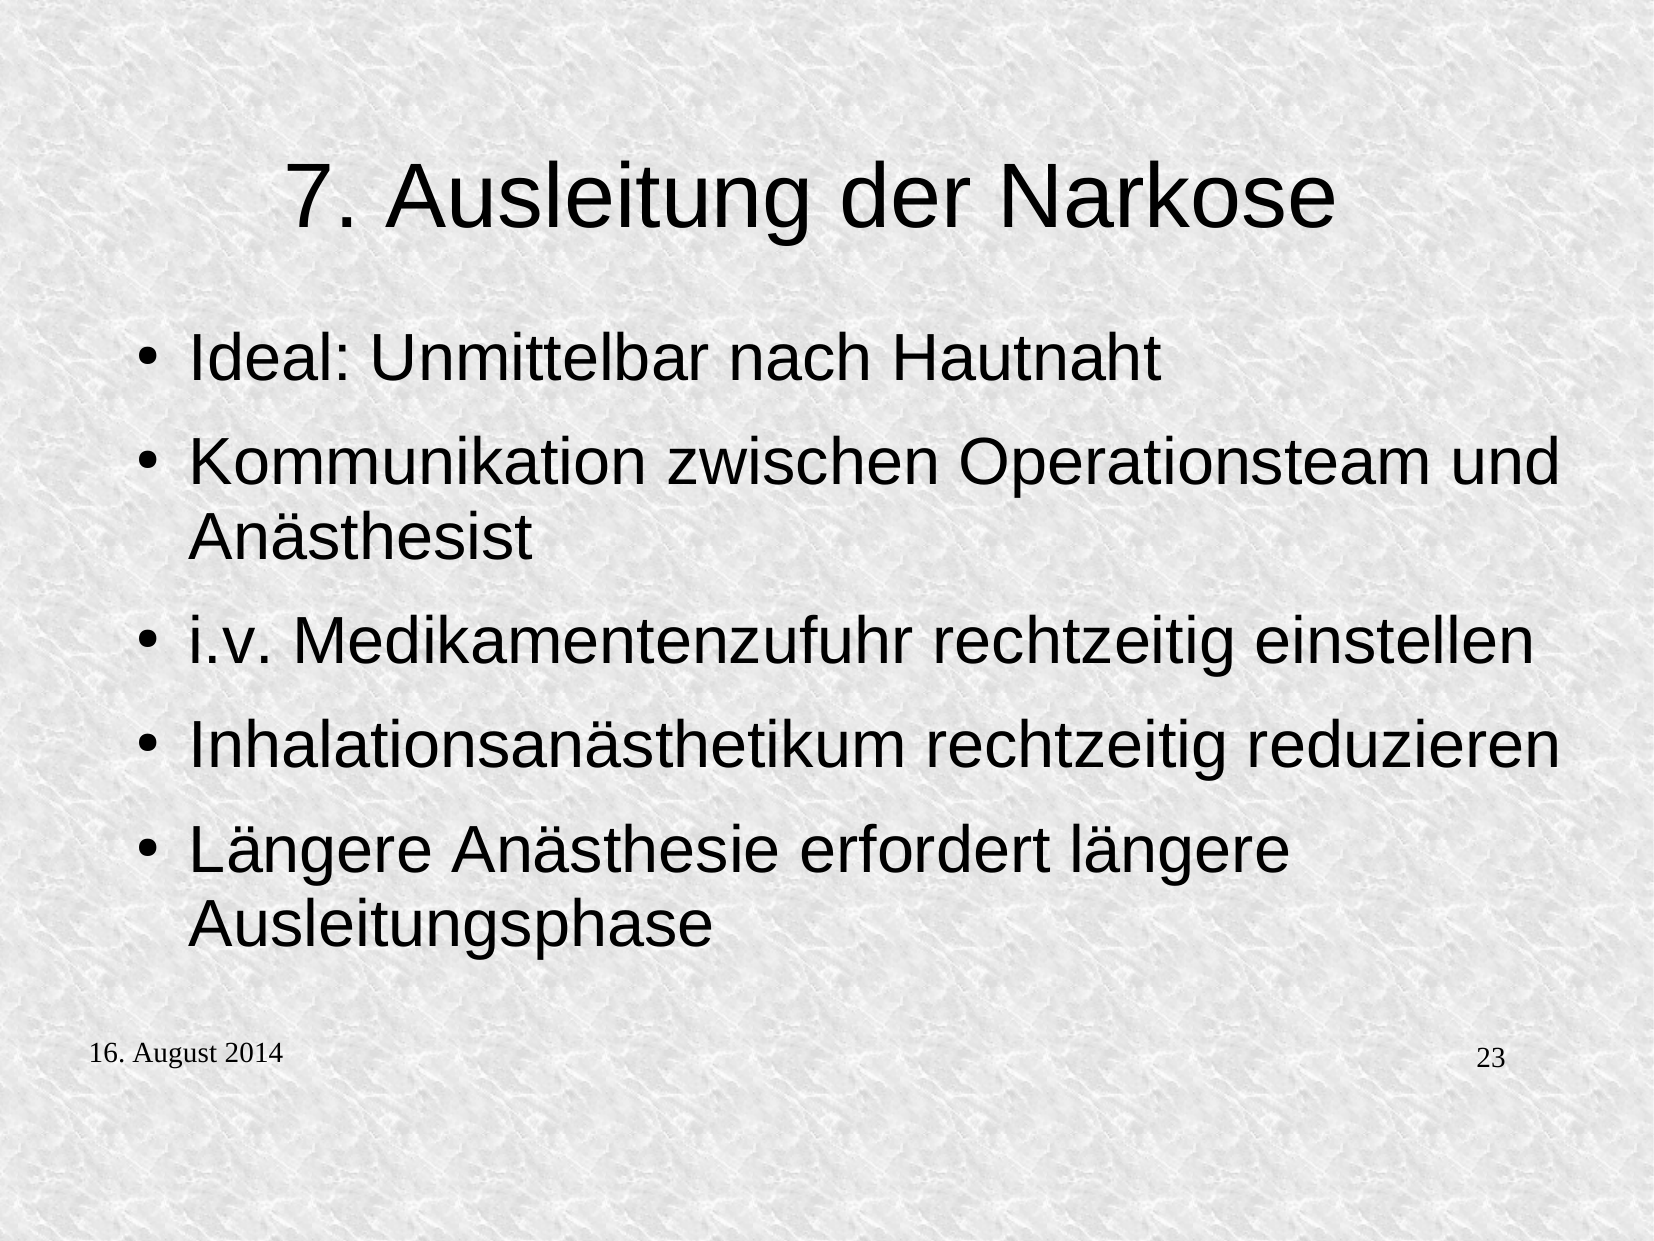

# 7. Ausleitung der Narkose
Ideal: Unmittelbar nach Hautnaht
Kommunikation zwischen Operationsteam und Anästhesist
i.v. Medikamentenzufuhr rechtzeitig einstellen
Inhalationsanästhetikum rechtzeitig reduzieren
Längere Anästhesie erfordert längere Ausleitungsphase
16. August 2014
23